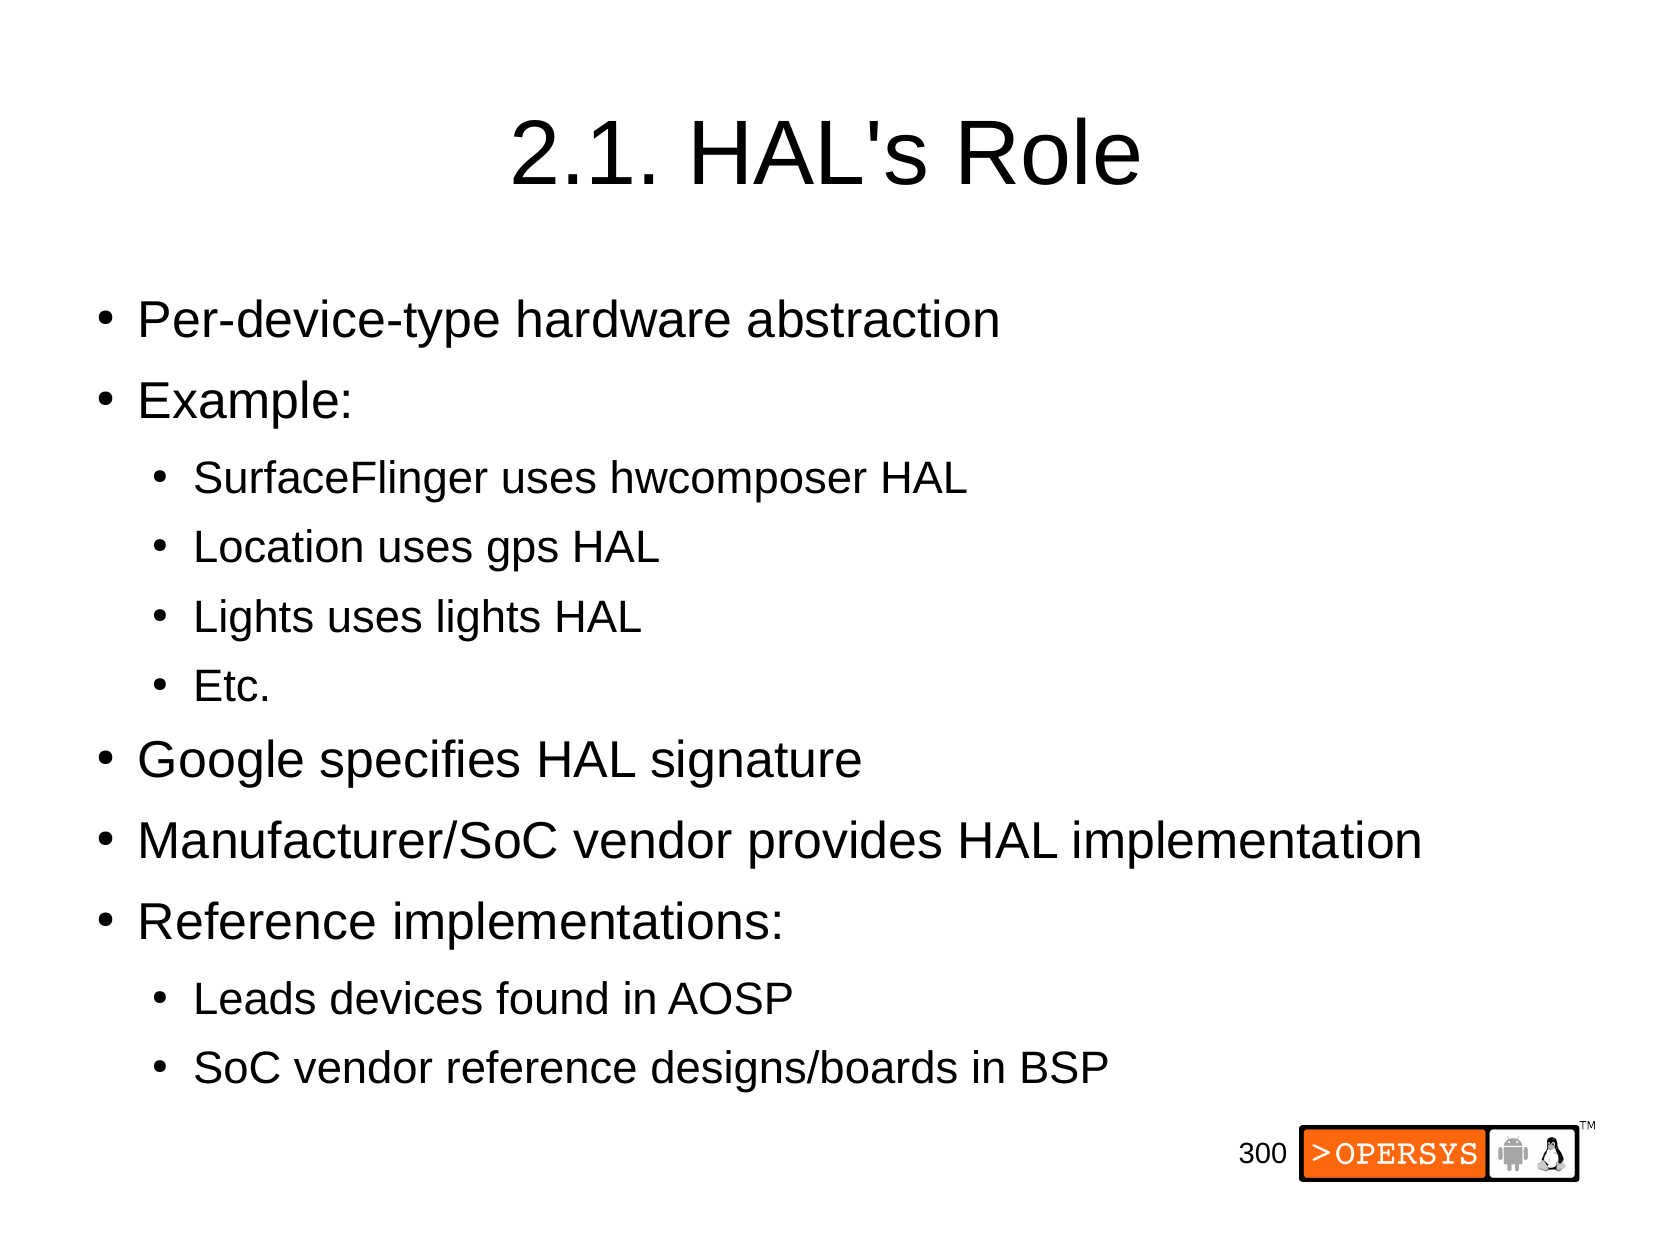

# 2.1. HAL's Role
Per-device-type hardware abstraction
Example:
SurfaceFlinger uses hwcomposer HAL
Location uses gps HAL
Lights uses lights HAL
Etc.
Google specifies HAL signature
Manufacturer/SoC vendor provides HAL implementation
Reference implementations:
Leads devices found in AOSP
SoC vendor reference designs/boards in BSP